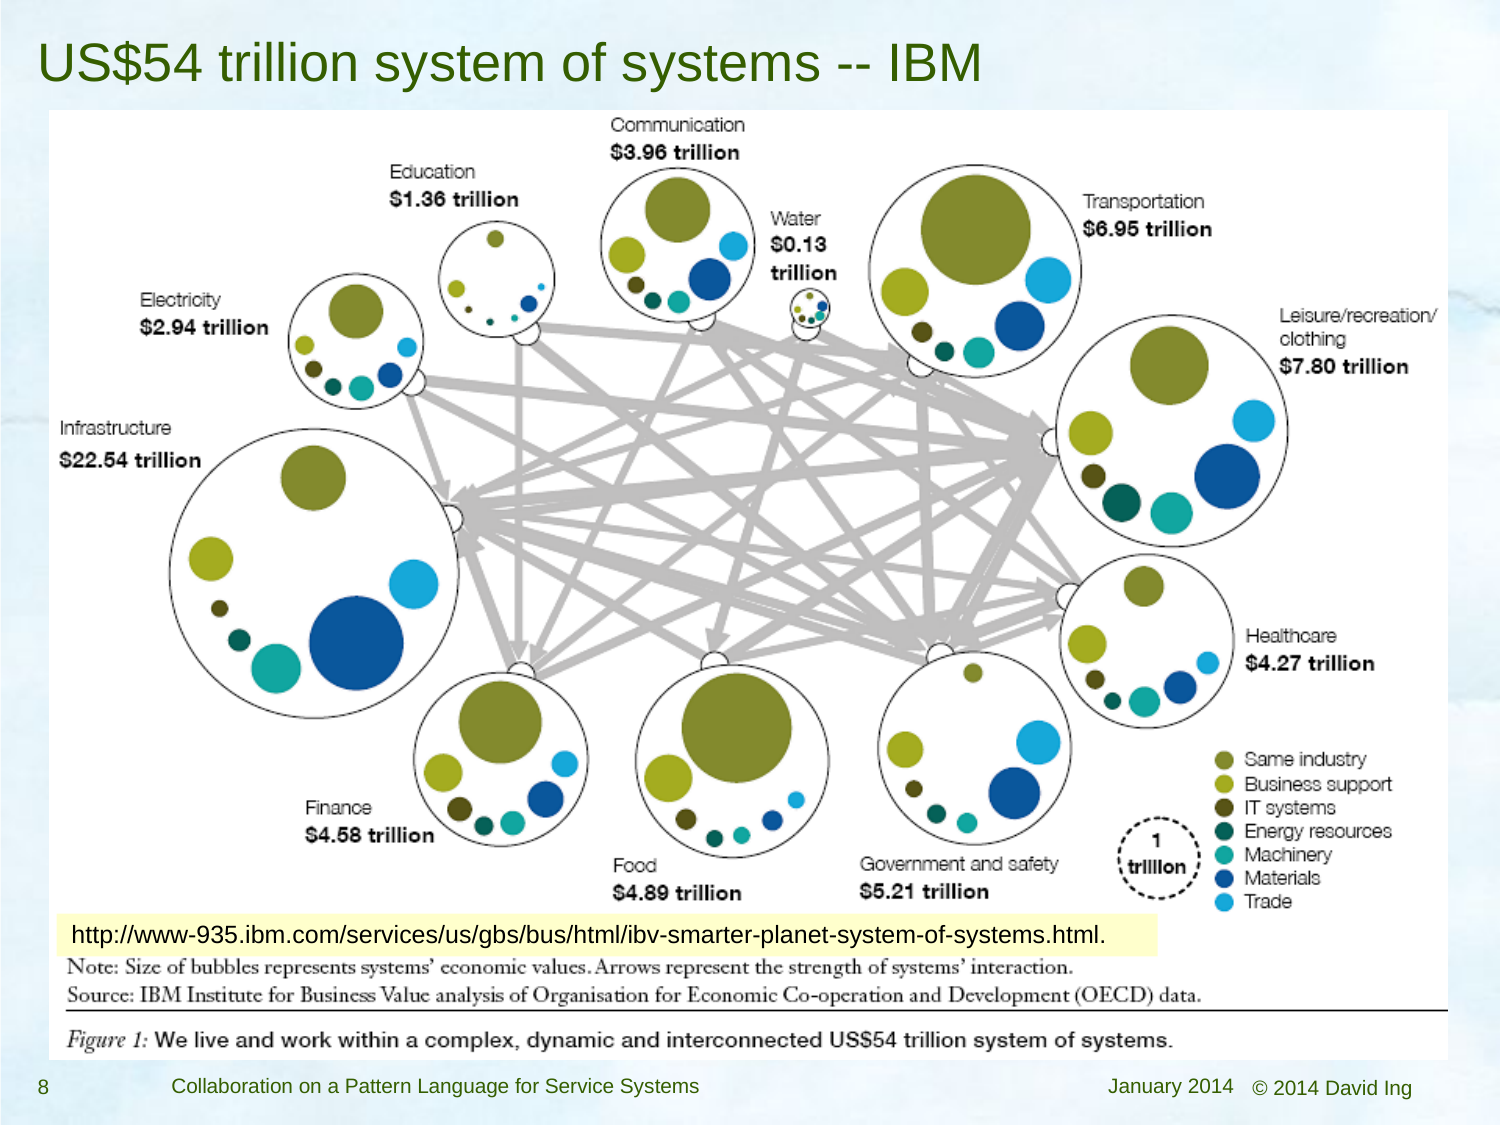

# US$54 trillion system of systems -- IBM
http://www-935.ibm.com/services/us/gbs/bus/html/ibv-smarter-planet-system-of-systems.html.
Collaboration on a Pattern Language for Service Systems
January 2014
8